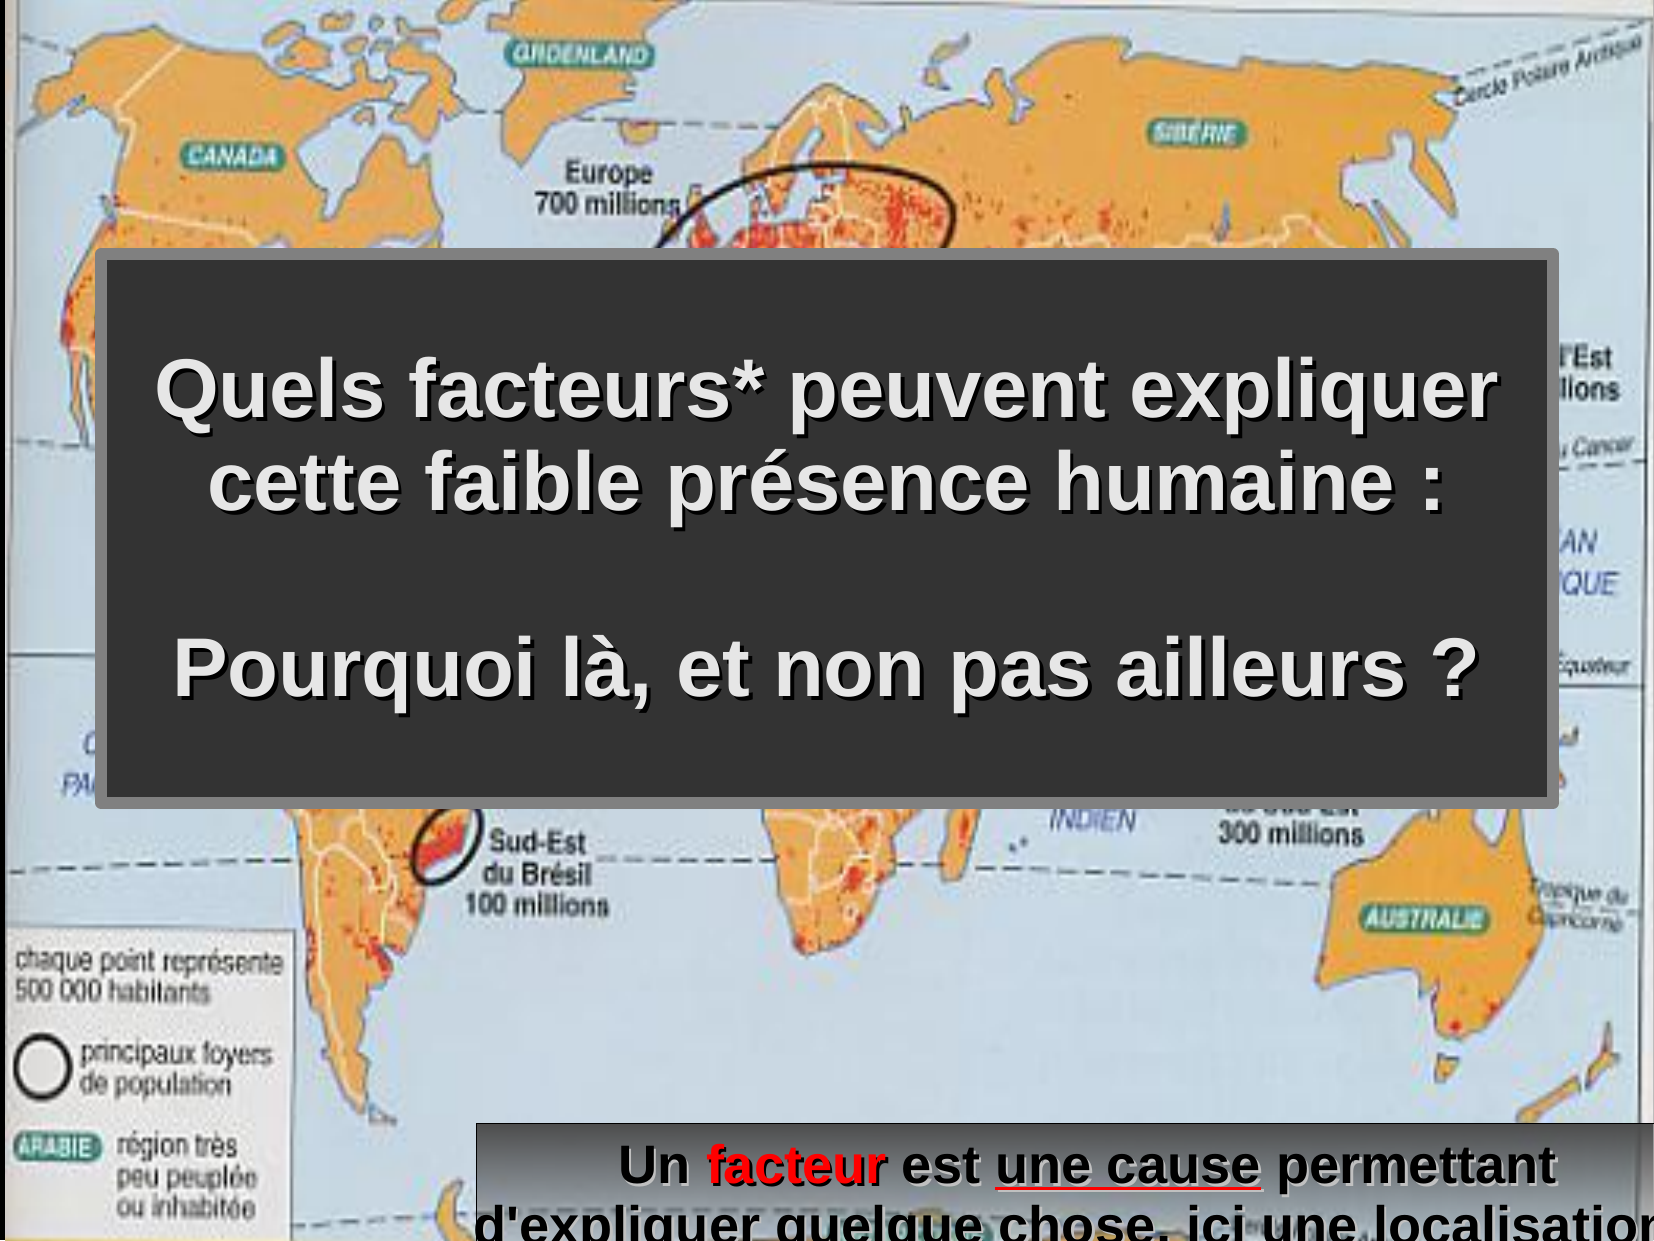

Quels facteurs* peuvent expliquer
cette faible présence humaine :
Pourquoi là, et non pas ailleurs ?
 Un facteur est une cause permettant
d'expliquer quelque chose, ici une localisation